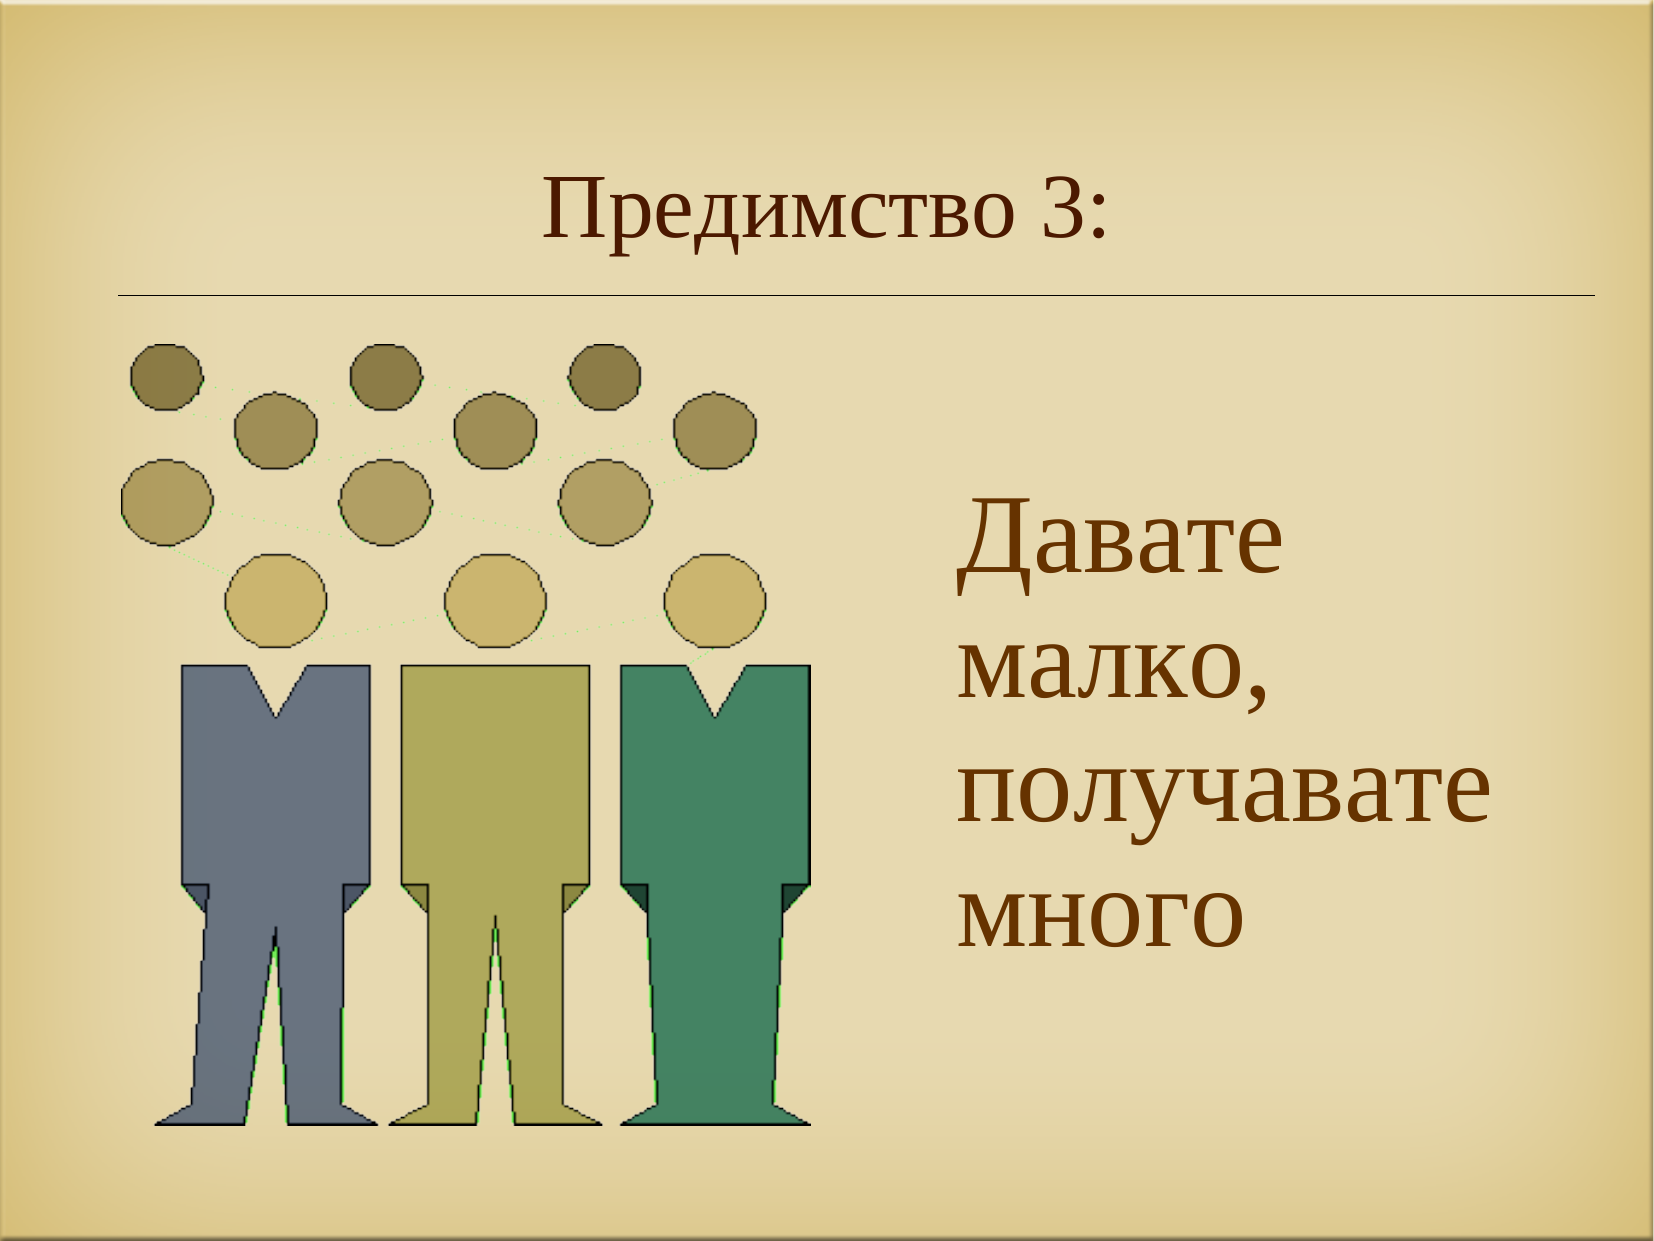

# Предимство 3:
Давате малко, получавате много